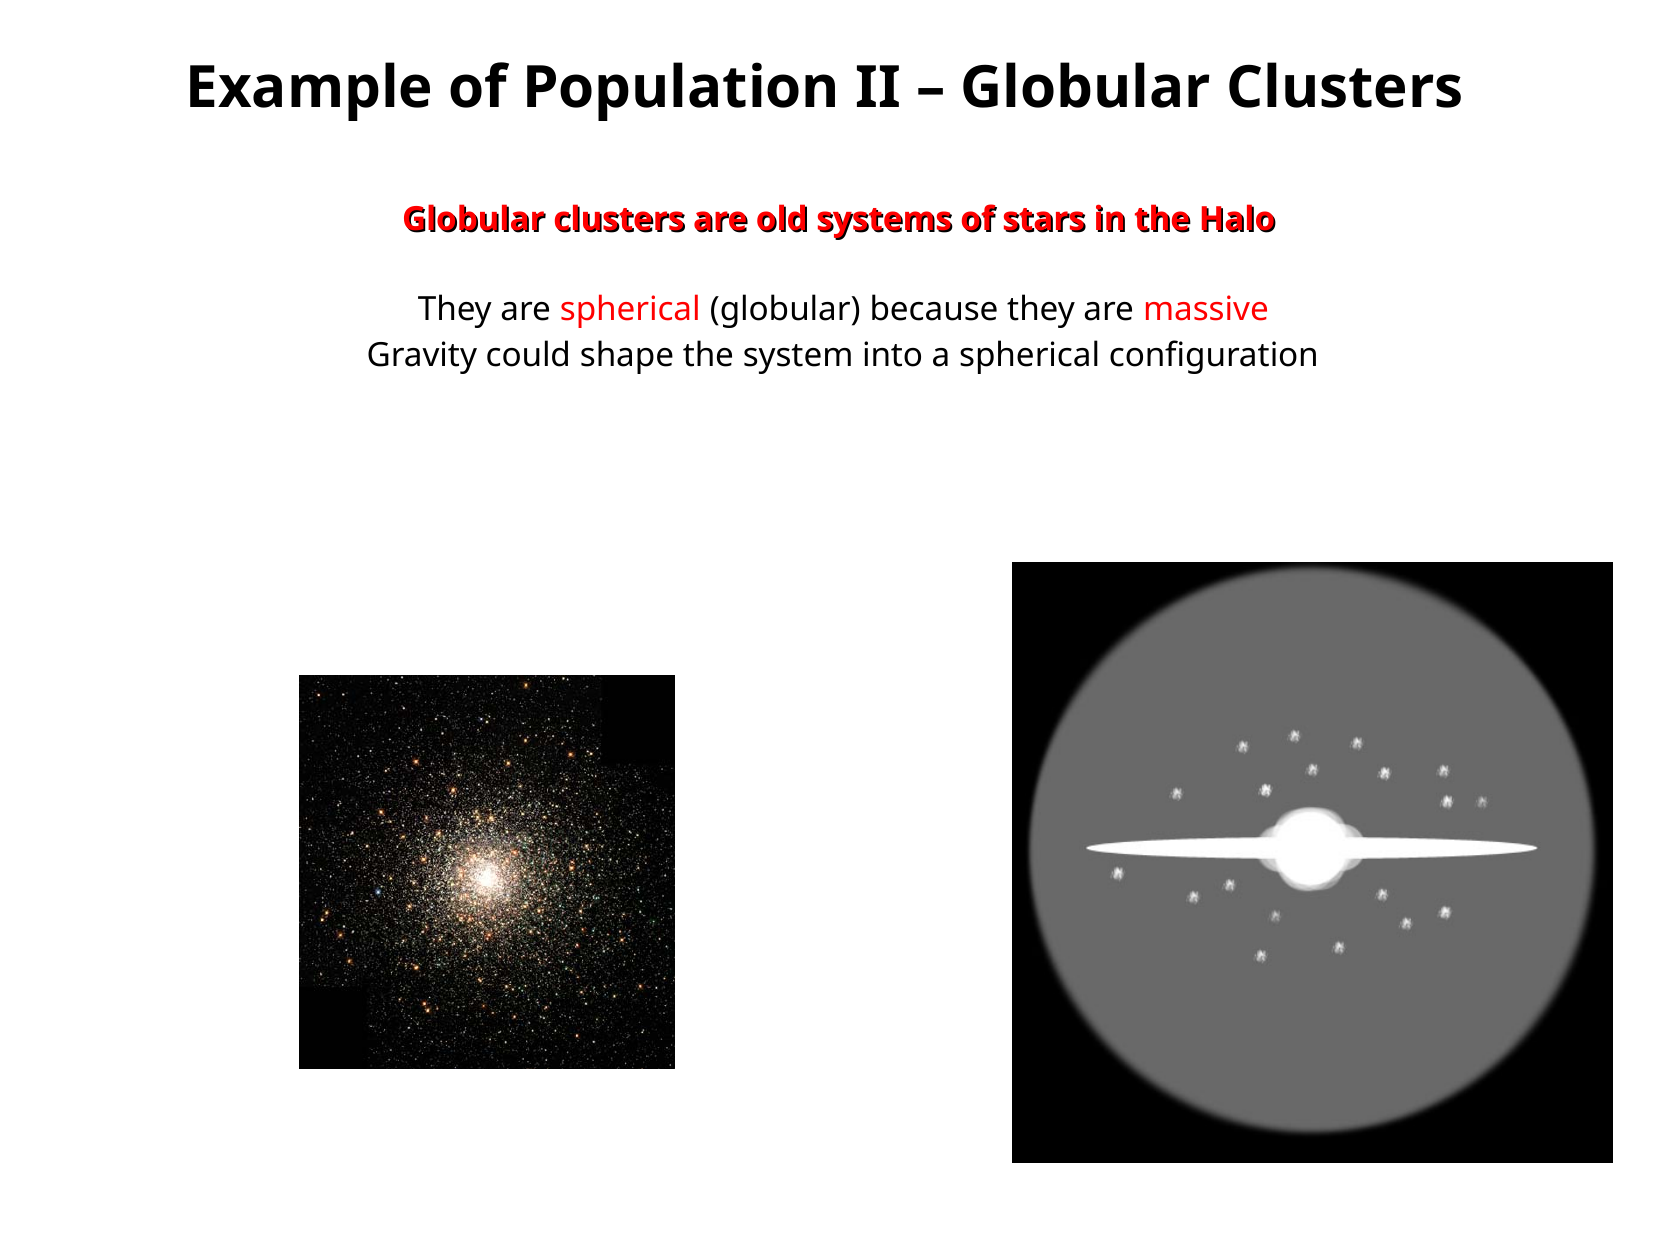

Example of Population II – Globular Clusters
Globular clusters are old systems of stars in the Halo
They are spherical (globular) because they are massive
Gravity could shape the system into a spherical configuration